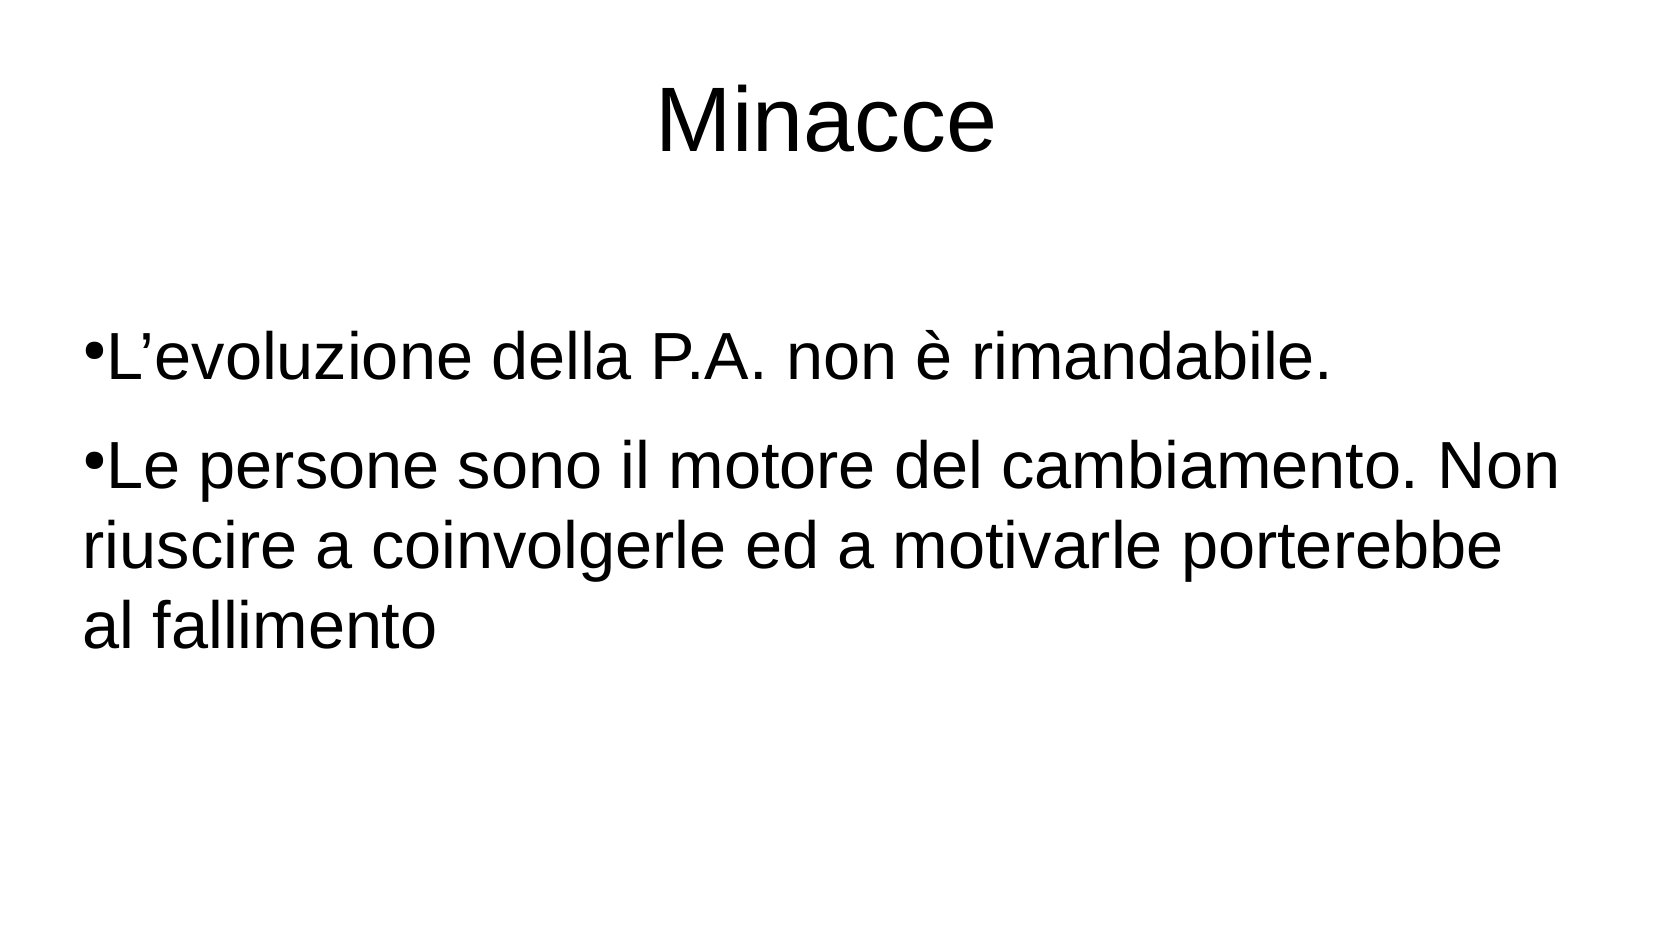

# Minacce
L’evoluzione della P.A. non è rimandabile.
Le persone sono il motore del cambiamento. Non riuscire a coinvolgerle ed a motivarle porterebbe al fallimento